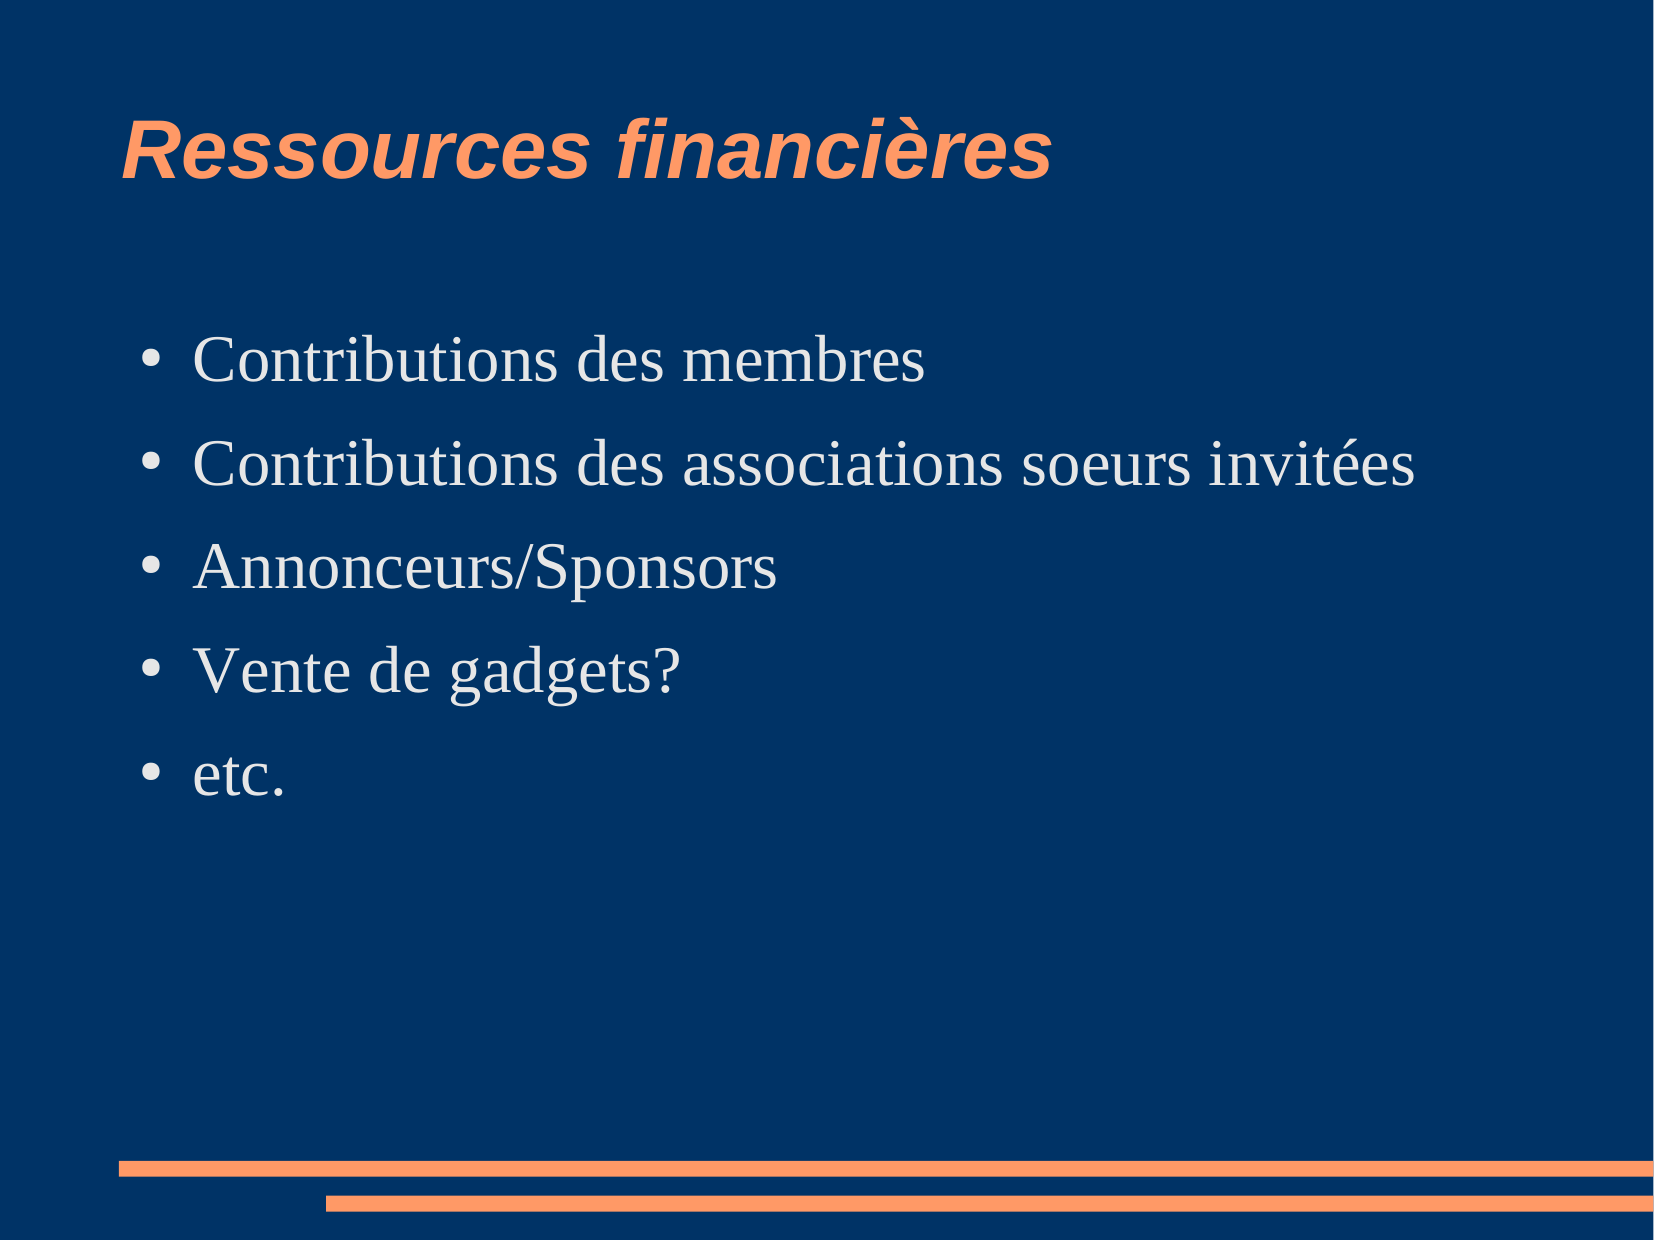

# Ressources financières
Contributions des membres
Contributions des associations soeurs invitées
Annonceurs/Sponsors
Vente de gadgets?
etc.